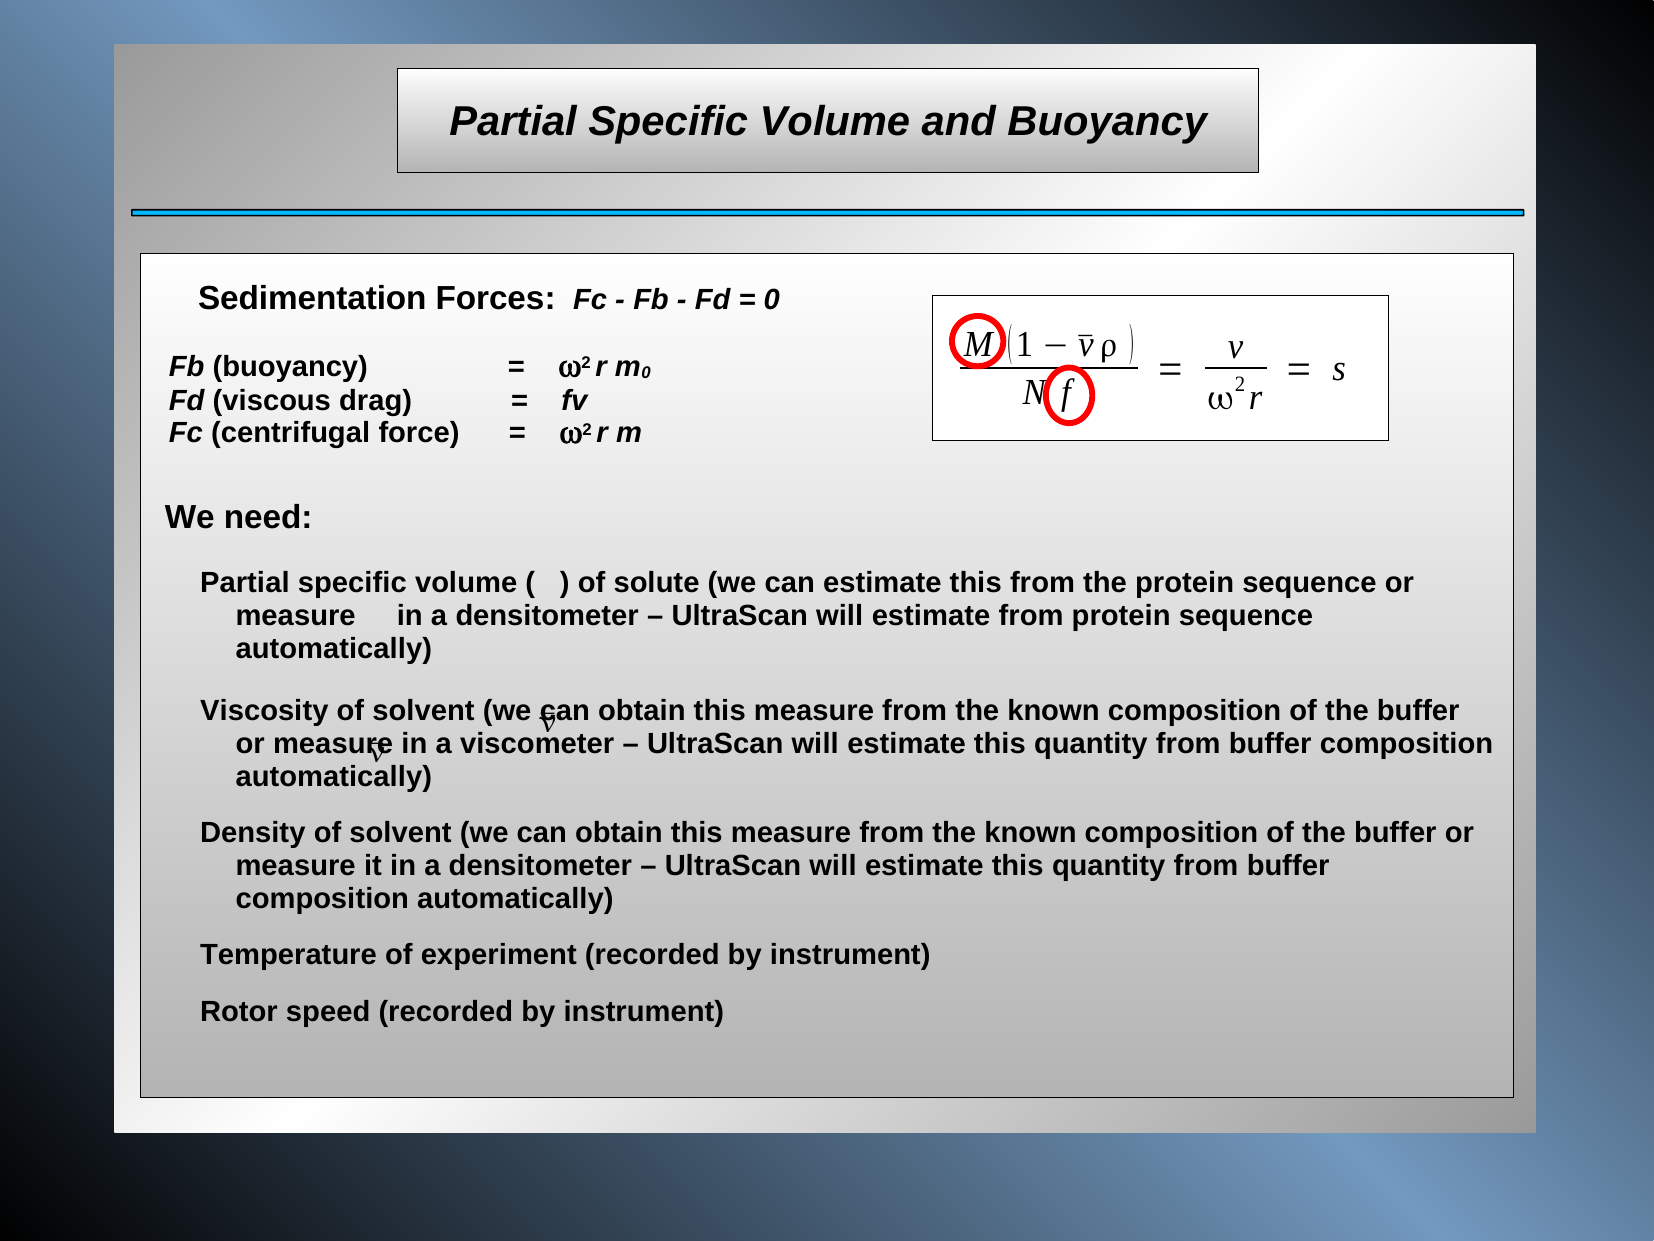

Partial Specific Volume and Buoyancy
Sedimentation Forces:	Fc - Fb - Fd = 0
Fb (buoyancy) = 2 r m0
Fd (viscous drag) = fv
Fc (centrifugal force) = 2 r m
We need:
Partial specific volume ( ) of solute (we can estimate this from the protein sequence or measure in a densitometer – UltraScan will estimate from protein sequence automatically)
Viscosity of solvent (we can obtain this measure from the known composition of the buffer or measure in a viscometer – UltraScan will estimate this quantity from buffer composition automatically)
Density of solvent (we can obtain this measure from the known composition of the buffer or measure it in a densitometer – UltraScan will estimate this quantity from buffer composition automatically)
Temperature of experiment (recorded by instrument)
Rotor speed (recorded by instrument)